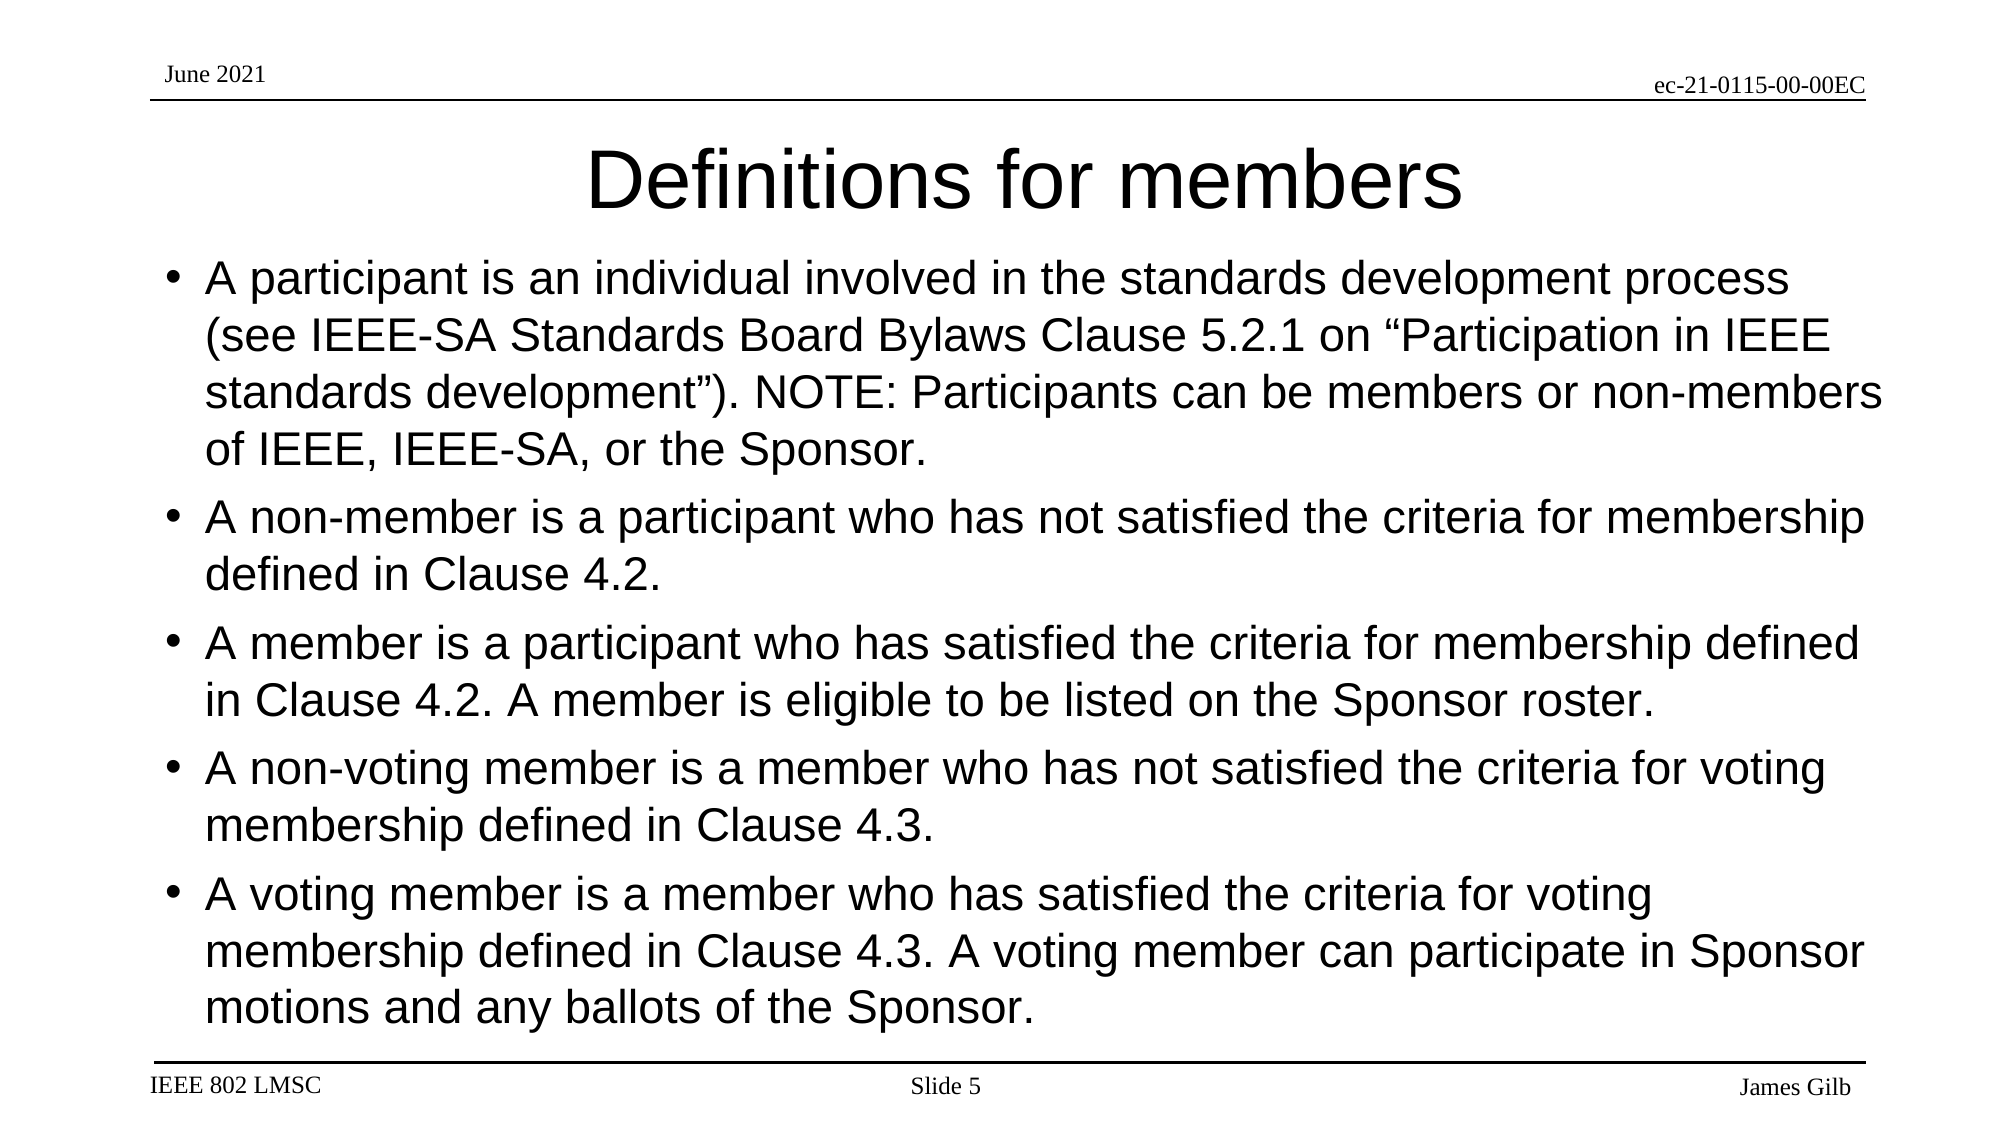

# Definitions for members
A participant is an individual involved in the standards development process (see IEEE-SA Standards Board Bylaws Clause 5.2.1 on “Participation in IEEE standards development”). NOTE: Participants can be members or non-members of IEEE, IEEE-SA, or the Sponsor.
A non-member is a participant who has not satisfied the criteria for membership defined in Clause 4.2.
A member is a participant who has satisfied the criteria for membership defined in Clause 4.2. A member is eligible to be listed on the Sponsor roster.
A non-voting member is a member who has not satisfied the criteria for voting membership defined in Clause 4.3.
A voting member is a member who has satisfied the criteria for voting membership defined in Clause 4.3. A voting member can participate in Sponsor motions and any ballots of the Sponsor.
5